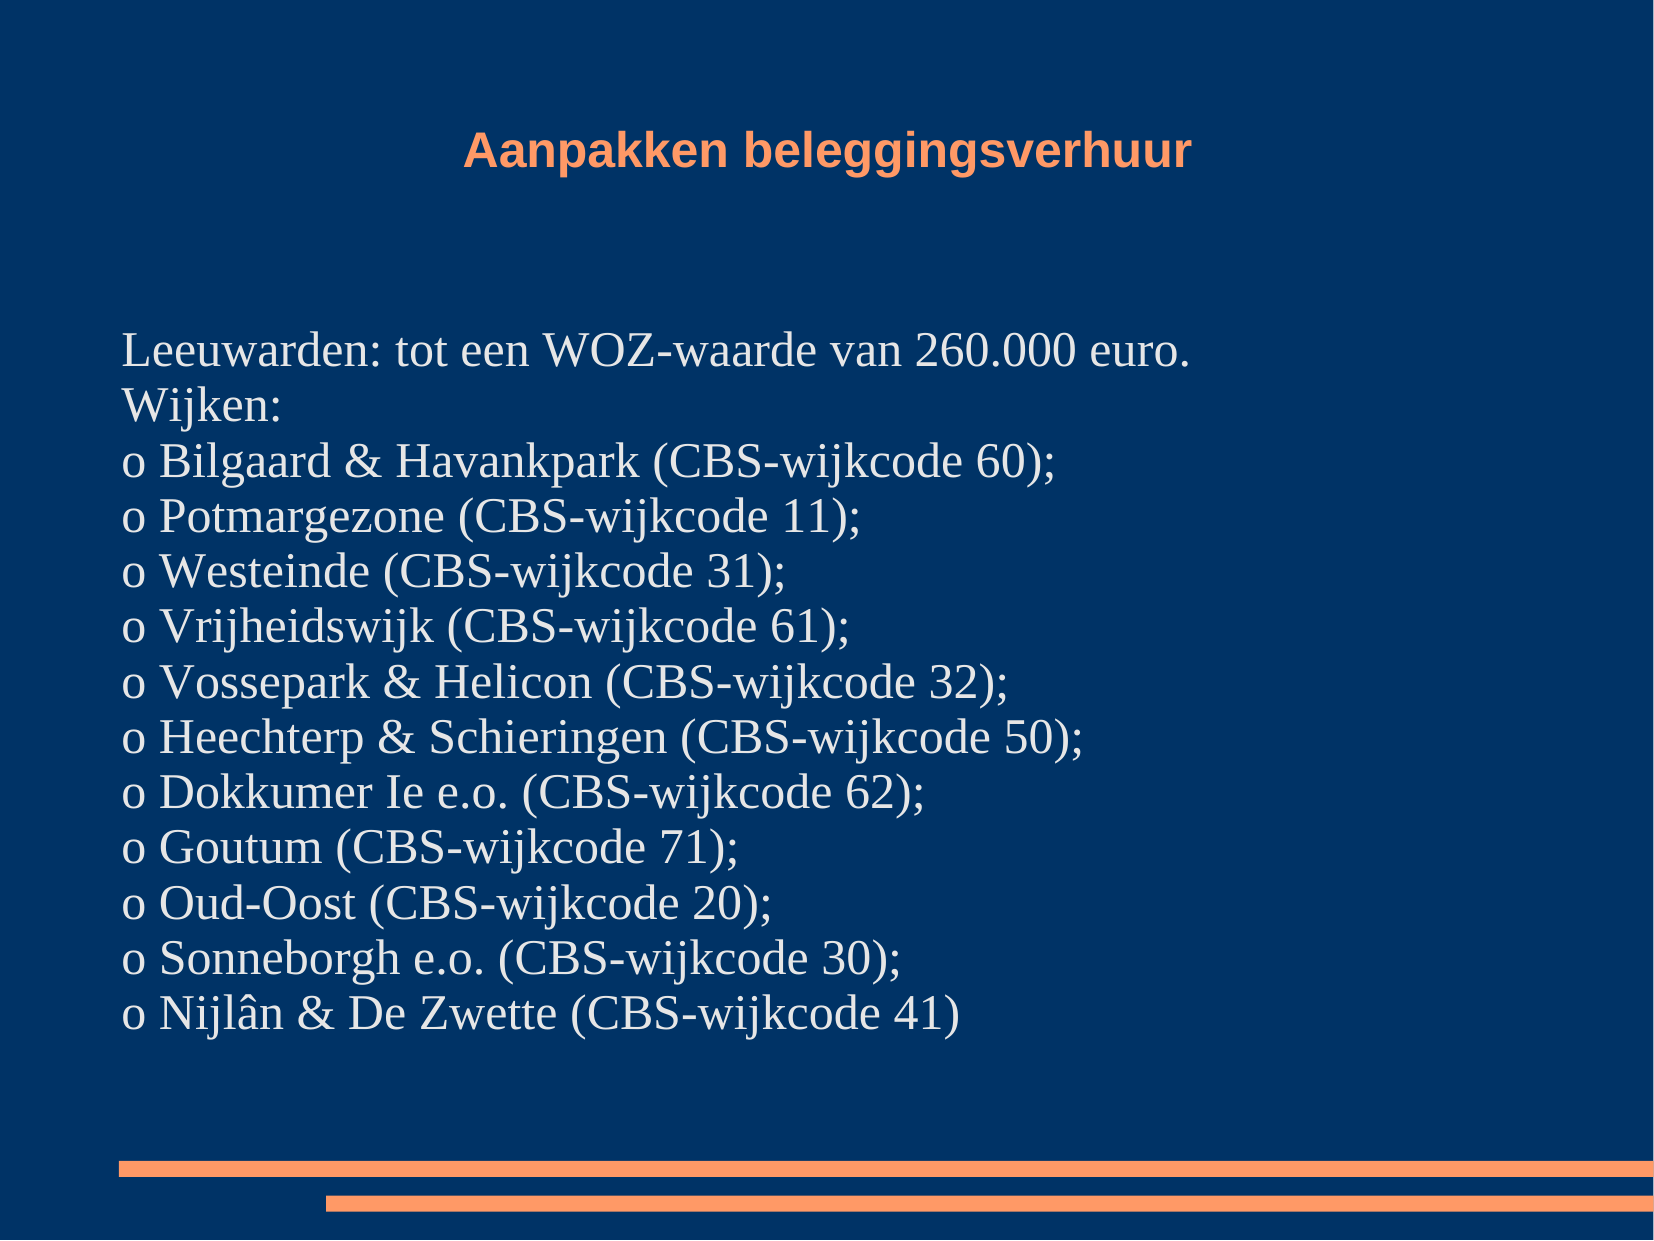

# Aanpakken beleggingsverhuur
Leeuwarden: tot een WOZ-waarde van 260.000 euro.
Wijken:
o Bilgaard & Havankpark (CBS-wijkcode 60);
o Potmargezone (CBS-wijkcode 11);
o Westeinde (CBS-wijkcode 31);
o Vrijheidswijk (CBS-wijkcode 61);
o Vossepark & Helicon (CBS-wijkcode 32);
o Heechterp & Schieringen (CBS-wijkcode 50);
o Dokkumer Ie e.o. (CBS-wijkcode 62);
o Goutum (CBS-wijkcode 71);
o Oud-Oost (CBS-wijkcode 20);
o Sonneborgh e.o. (CBS-wijkcode 30);
o Nijlân & De Zwette (CBS-wijkcode 41)